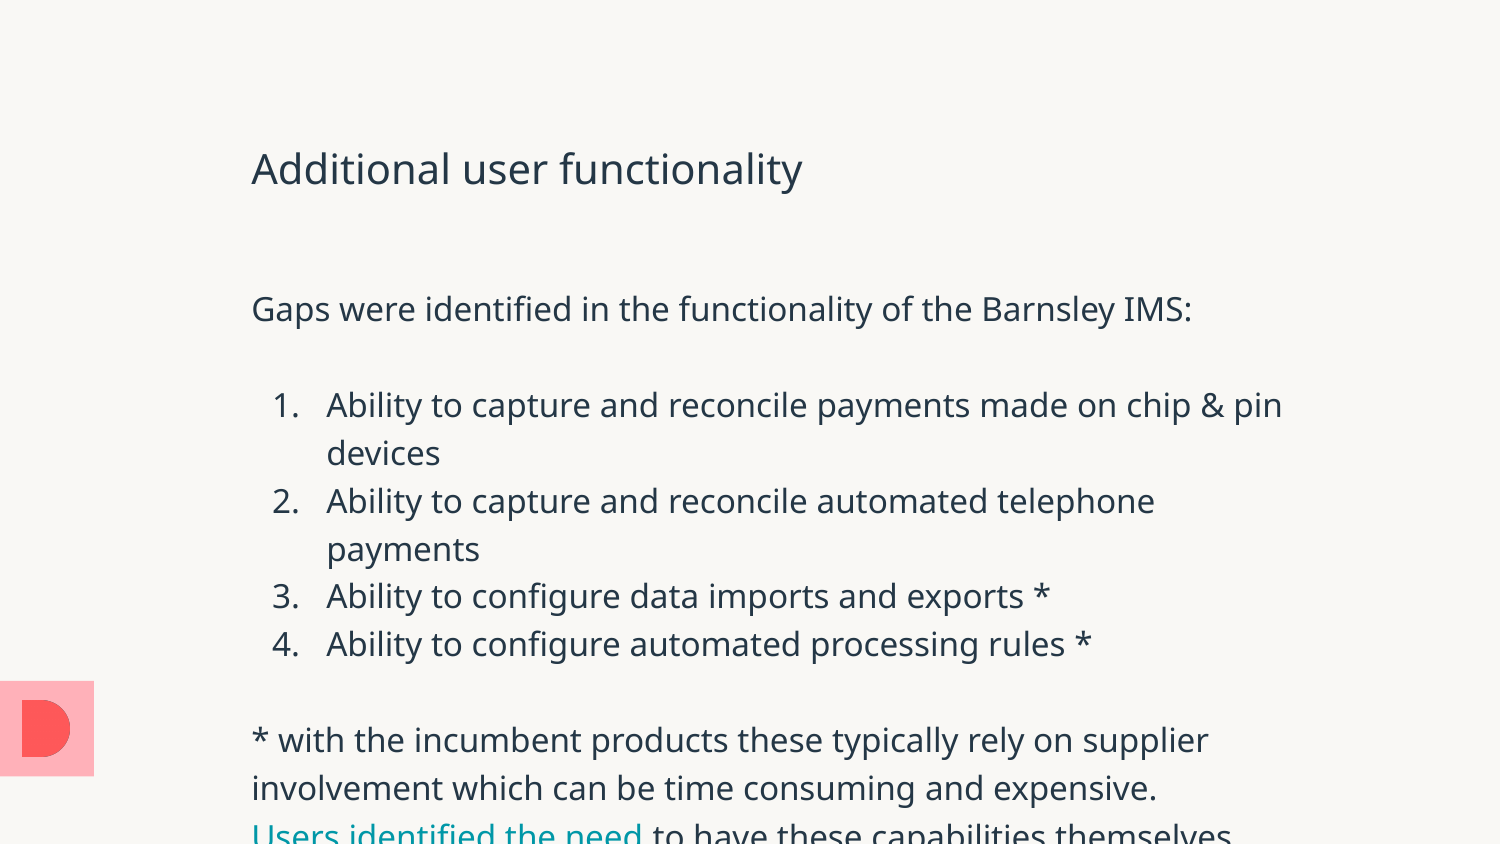

Additional user functionality
# Gaps were identified in the functionality of the Barnsley IMS:
Ability to capture and reconcile payments made on chip & pin devices
Ability to capture and reconcile automated telephone payments
Ability to configure data imports and exports *
Ability to configure automated processing rules *
* with the incumbent products these typically rely on supplier involvement which can be time consuming and expensive. Users identified the need to have these capabilities themselves.